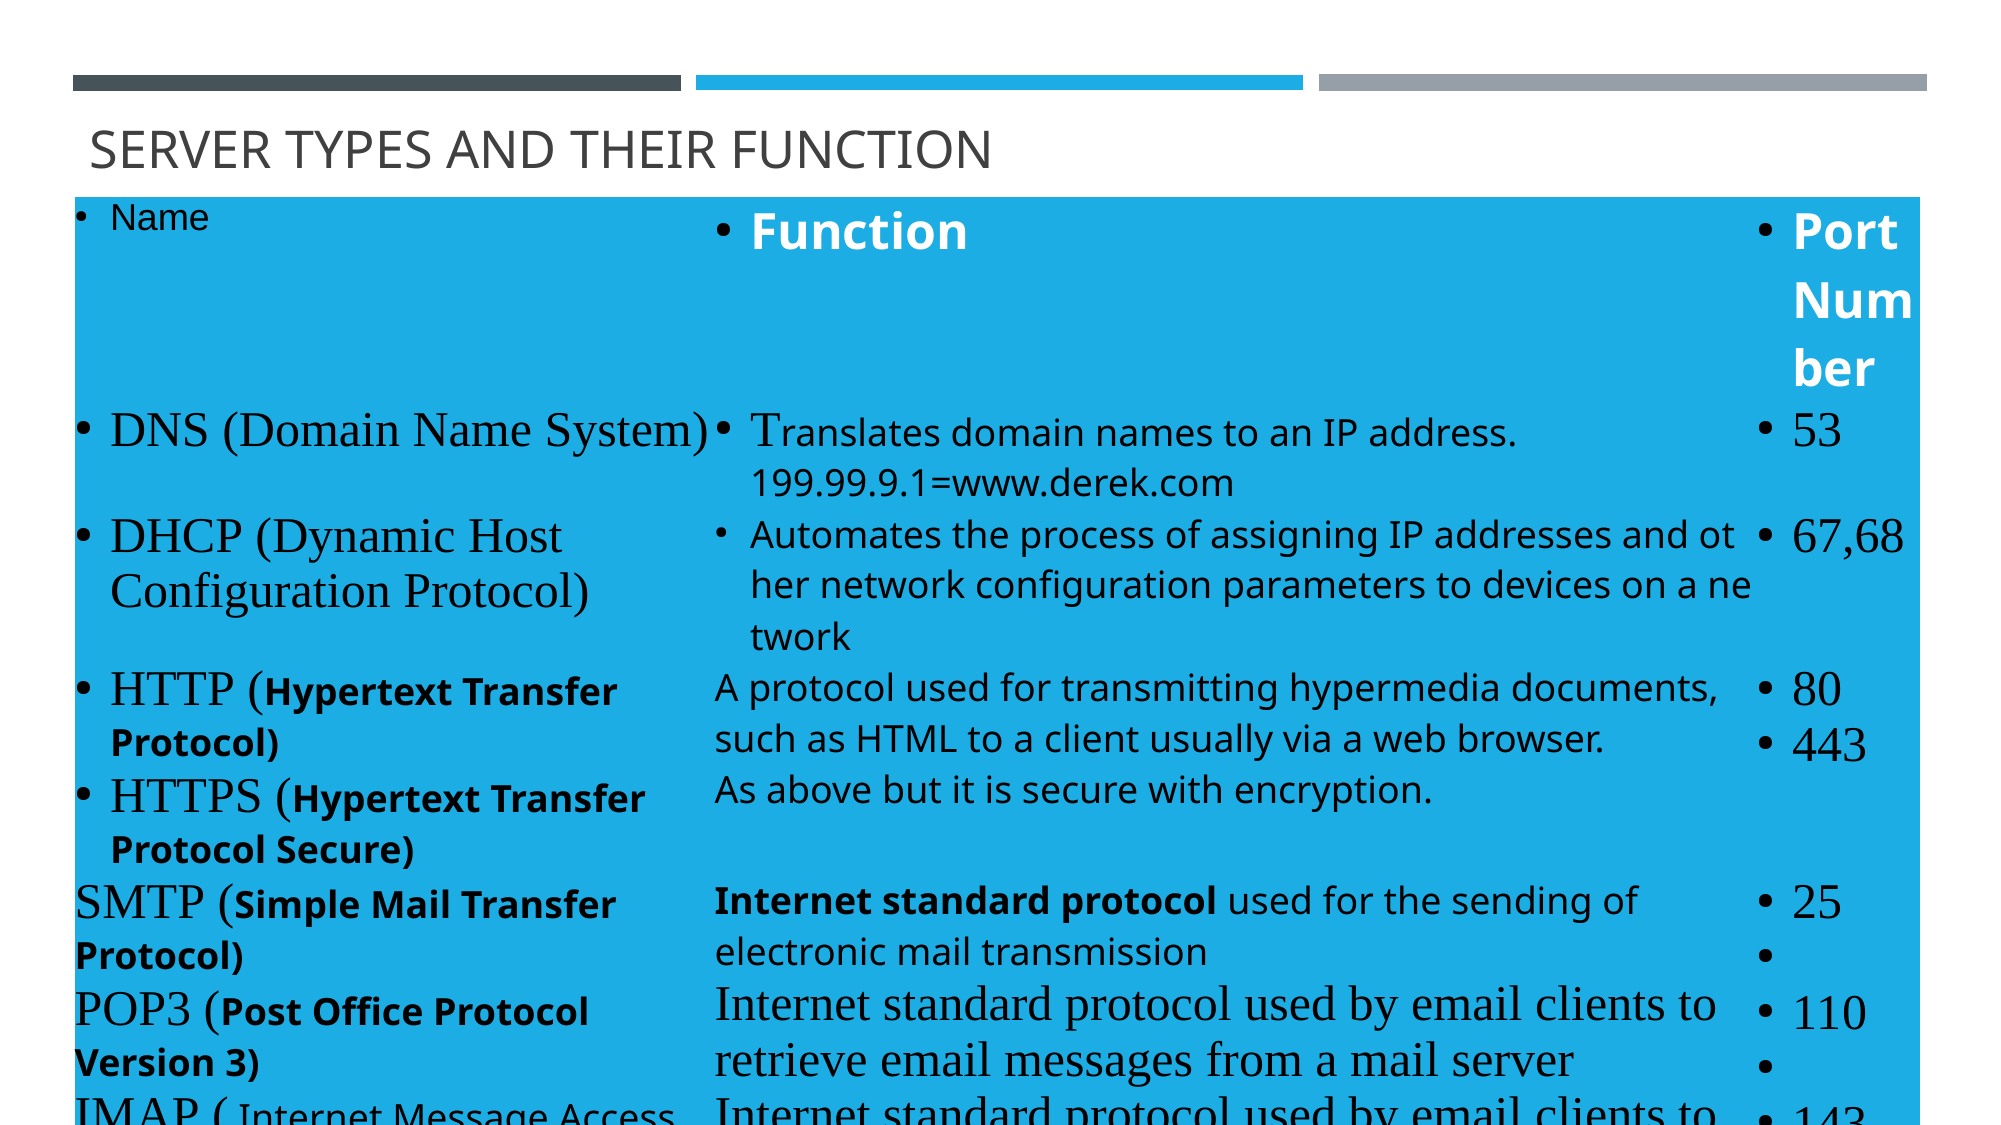

# Server types and their function
| Name | Function | Port Number |
| --- | --- | --- |
| DNS (Domain Name System) | Translates domain names to an IP address. 199.99.9.1=www.derek.com | 53 |
| DHCP (Dynamic Host Configuration Protocol) | Automates the process of assigning IP addresses and other network configuration parameters to devices on a network | 67,68 |
| HTTP (Hypertext Transfer Protocol) HTTPS (Hypertext Transfer Protocol Secure) | A protocol used for transmitting hypermedia documents, such as HTML to a client usually via a web browser. As above but it is secure with encryption. | 80 443 |
| SMTP (Simple Mail Transfer Protocol) POP3 (Post Office Protocol Version 3) IMAP ( Internet Message Access Protocol) | Internet standard protocol used for the sending of electronic mail transmission Internet standard protocol used by email clients to retrieve email messages from a mail server Internet standard protocol used by email clients to retrieve email messages from a mail server | 25 110 143 |